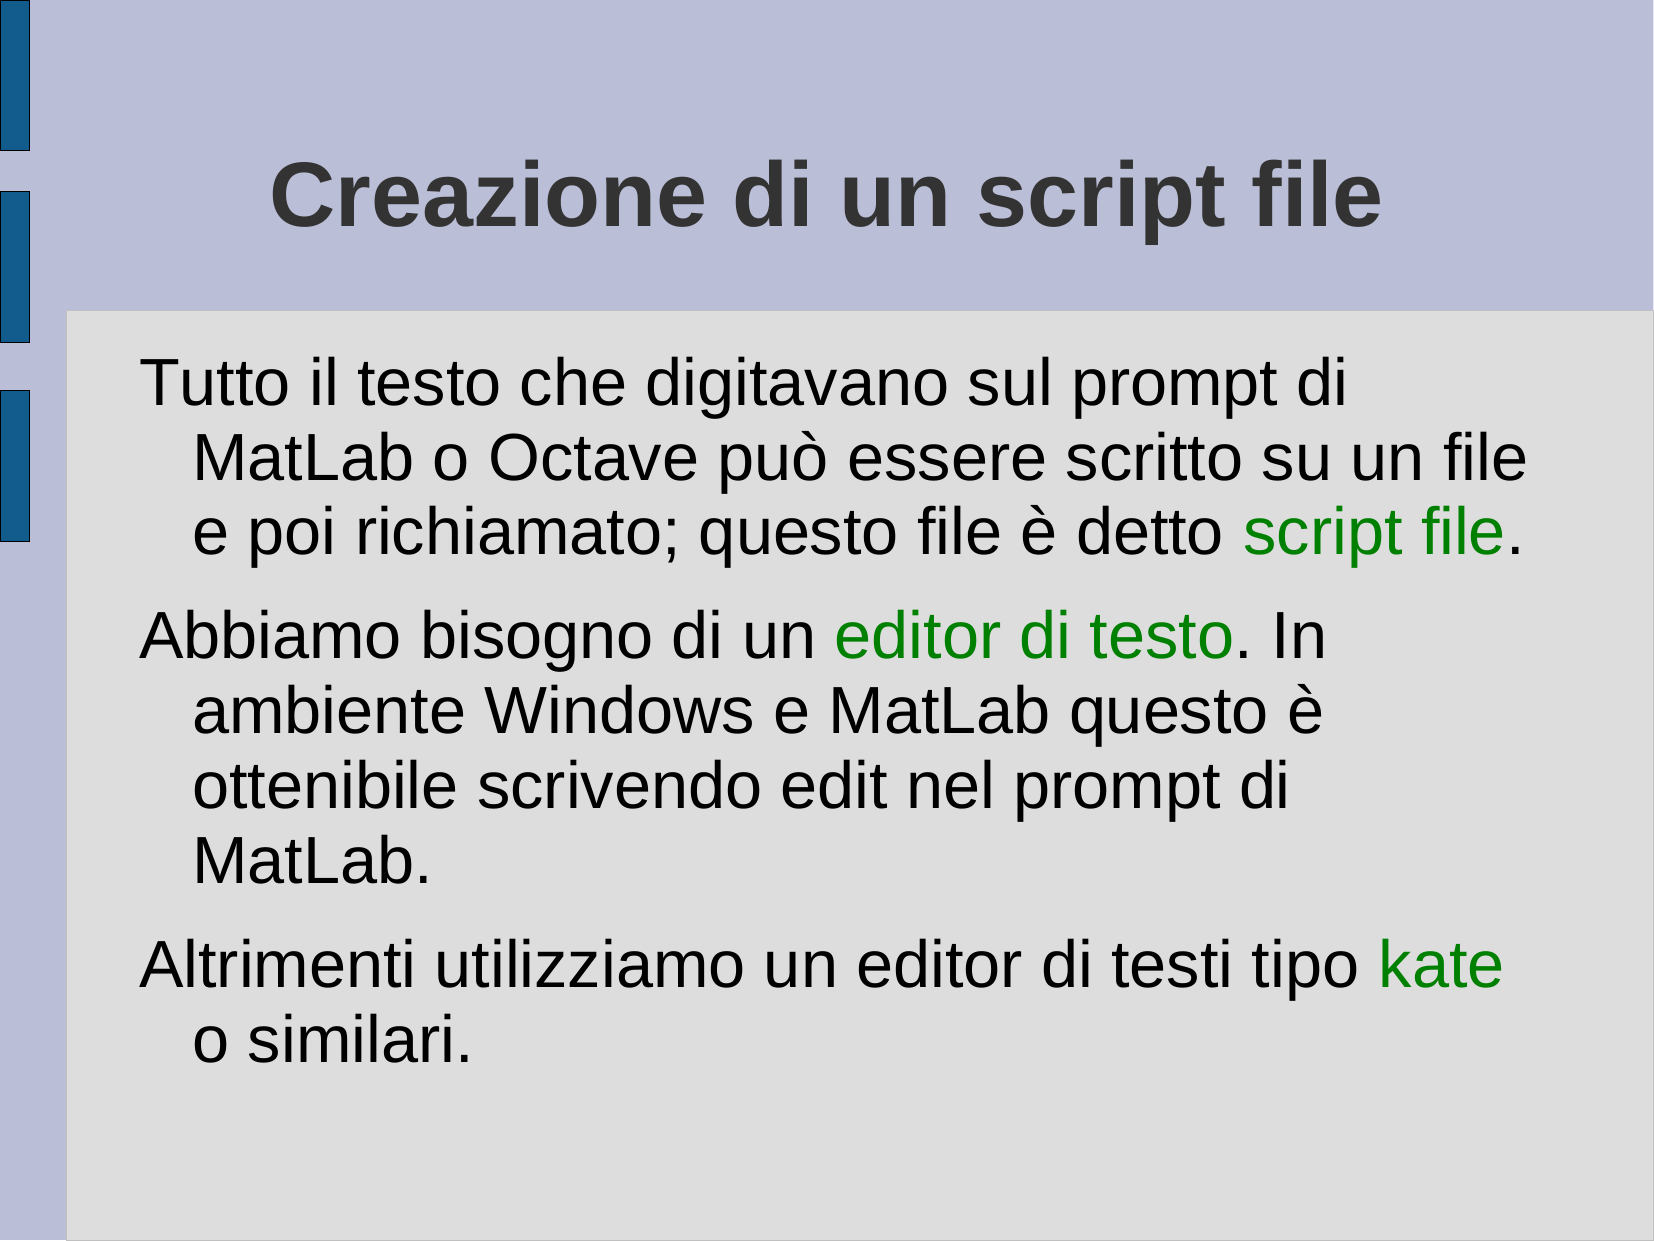

# Creazione di un script file
Tutto il testo che digitavano sul prompt di MatLab o Octave può essere scritto su un file e poi richiamato; questo file è detto script file.
Abbiamo bisogno di un editor di testo. In ambiente Windows e MatLab questo è ottenibile scrivendo edit nel prompt di MatLab.
Altrimenti utilizziamo un editor di testi tipo kate o similari.